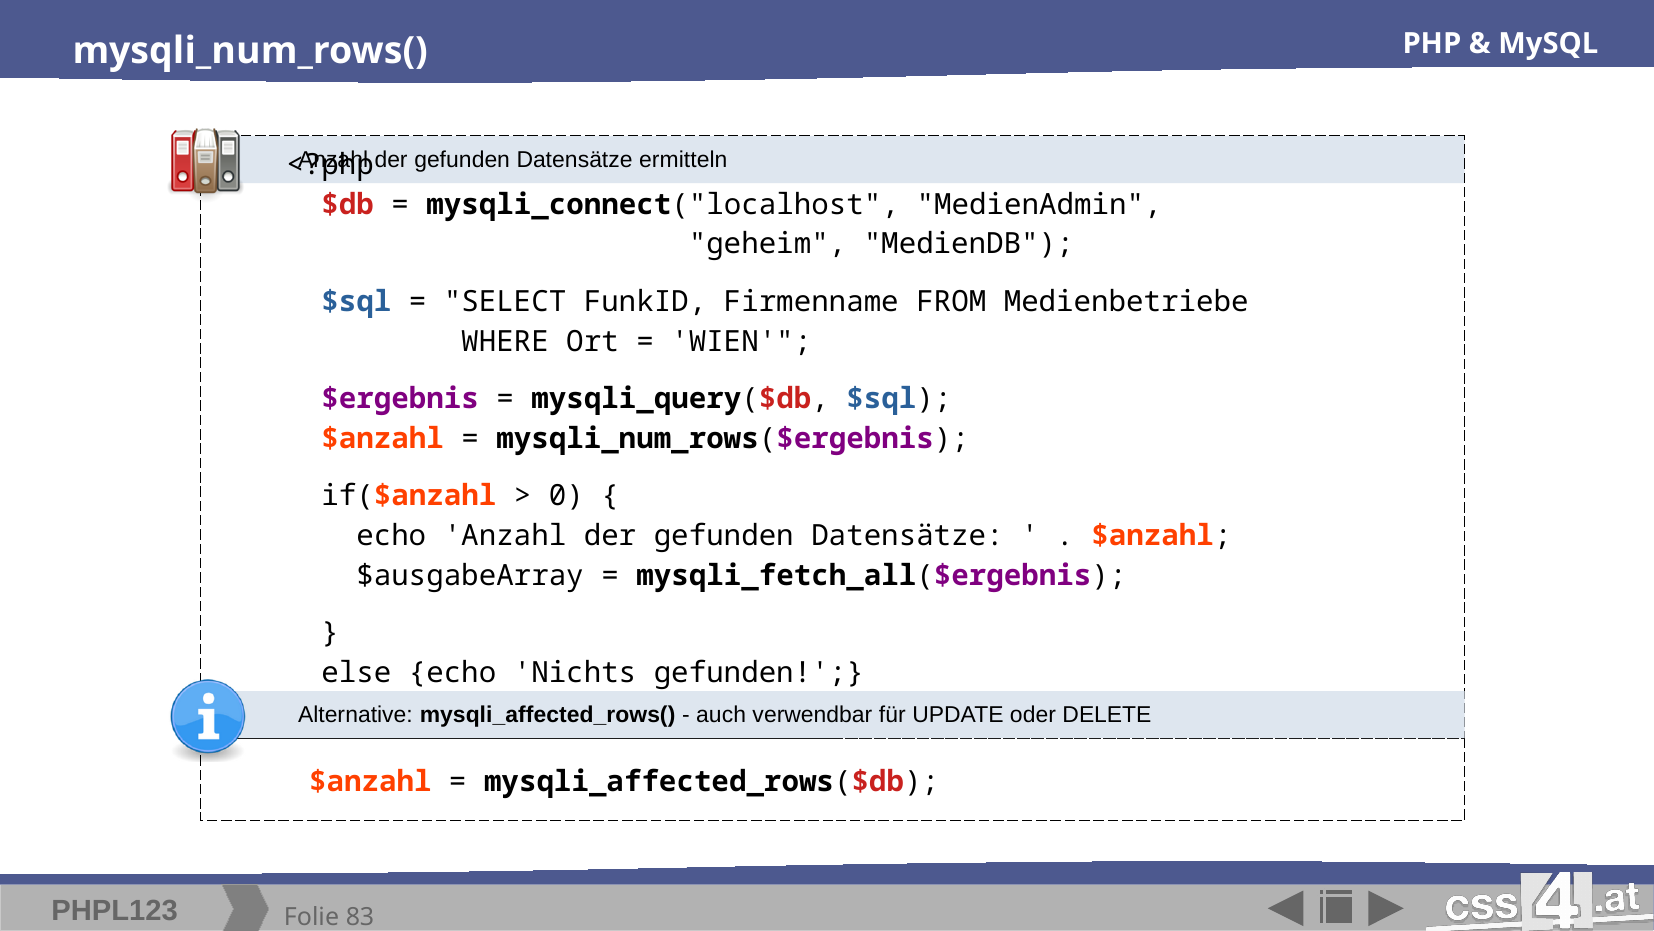

PHP & MySQL
mysqli_num_rows()
<?php
 $db = mysqli_connect("localhost", "MedienAdmin",
 "geheim", "MedienDB");
 $sql = "SELECT FunkID, Firmenname FROM Medienbetriebe
 WHERE Ort = 'WIEN'";
 $ergebnis = mysqli_query($db, $sql);
 $anzahl = mysqli_num_rows($ergebnis);
 if($anzahl > 0) {
 echo 'Anzahl der gefunden Datensätze: ' . $anzahl;
 $ausgabeArray = mysqli_fetch_all($ergebnis);
 }
 else {echo 'Nichts gefunden!';}
?>
Anzahl der gefunden Datensätze ermitteln
Alternative: mysqli_affected_rows() - auch verwendbar für UPDATE oder DELETE
 $anzahl = mysqli_affected_rows($db);
PHPL123
Folie